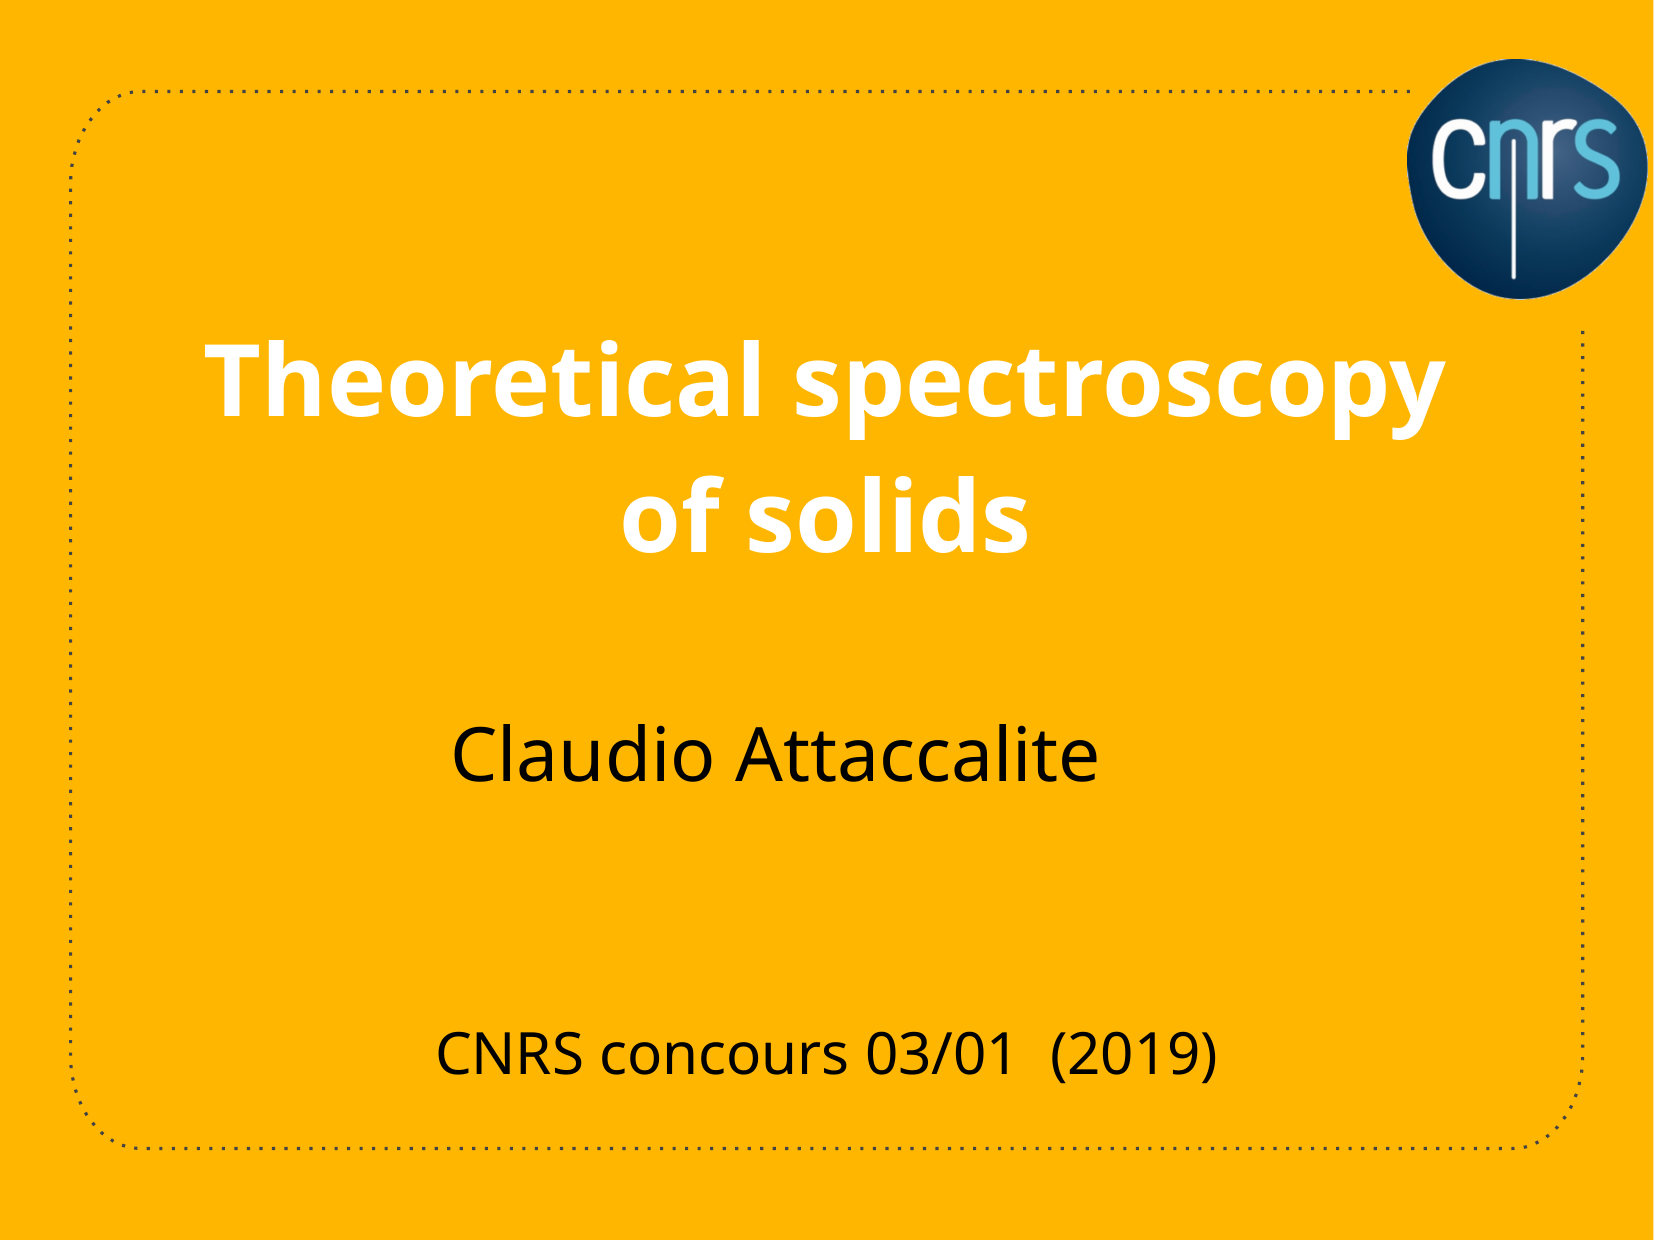

Theoretical spectroscopy
of solids
Claudio Attaccalite
# CNRS concours 03/01 (2019)